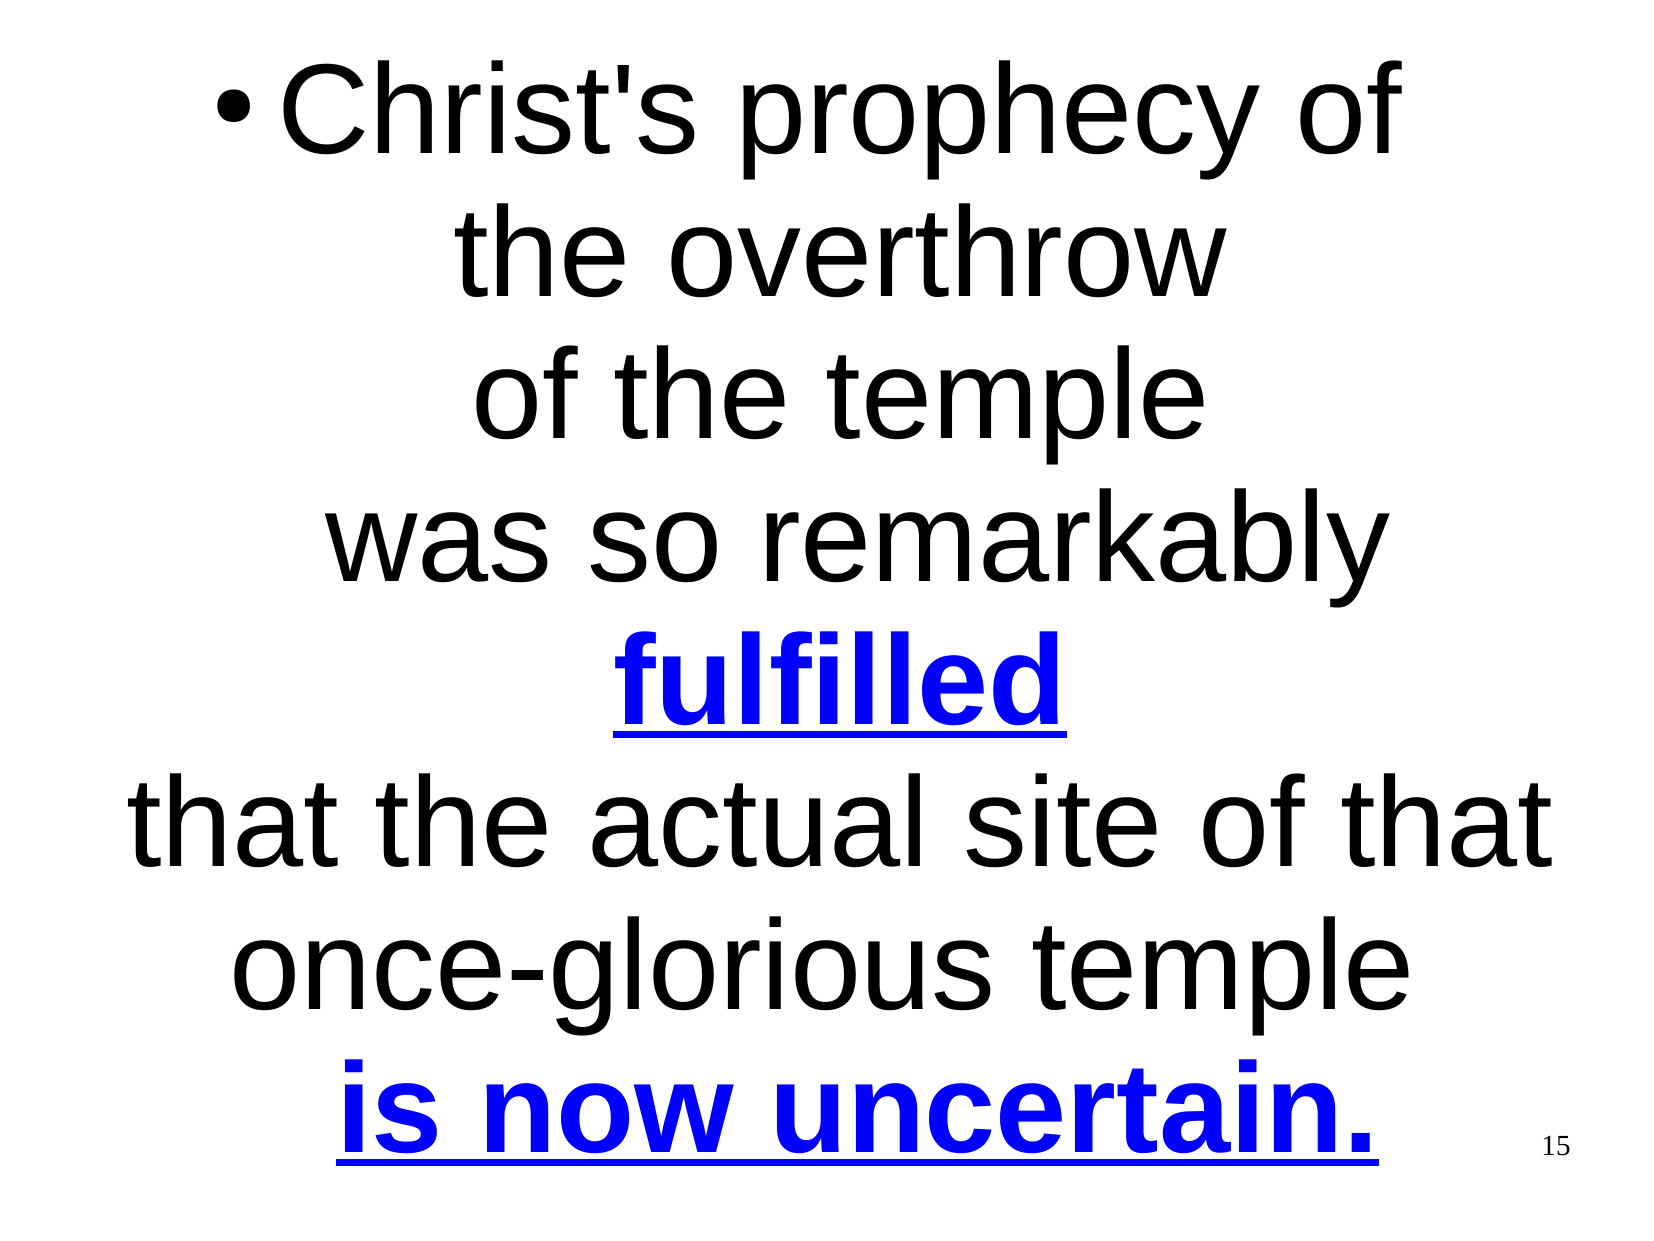

# Christ's prophecy of the overthrow of the temple was so remarkably fulfilled that the actual site of that once-glorious temple is now uncertain.
15